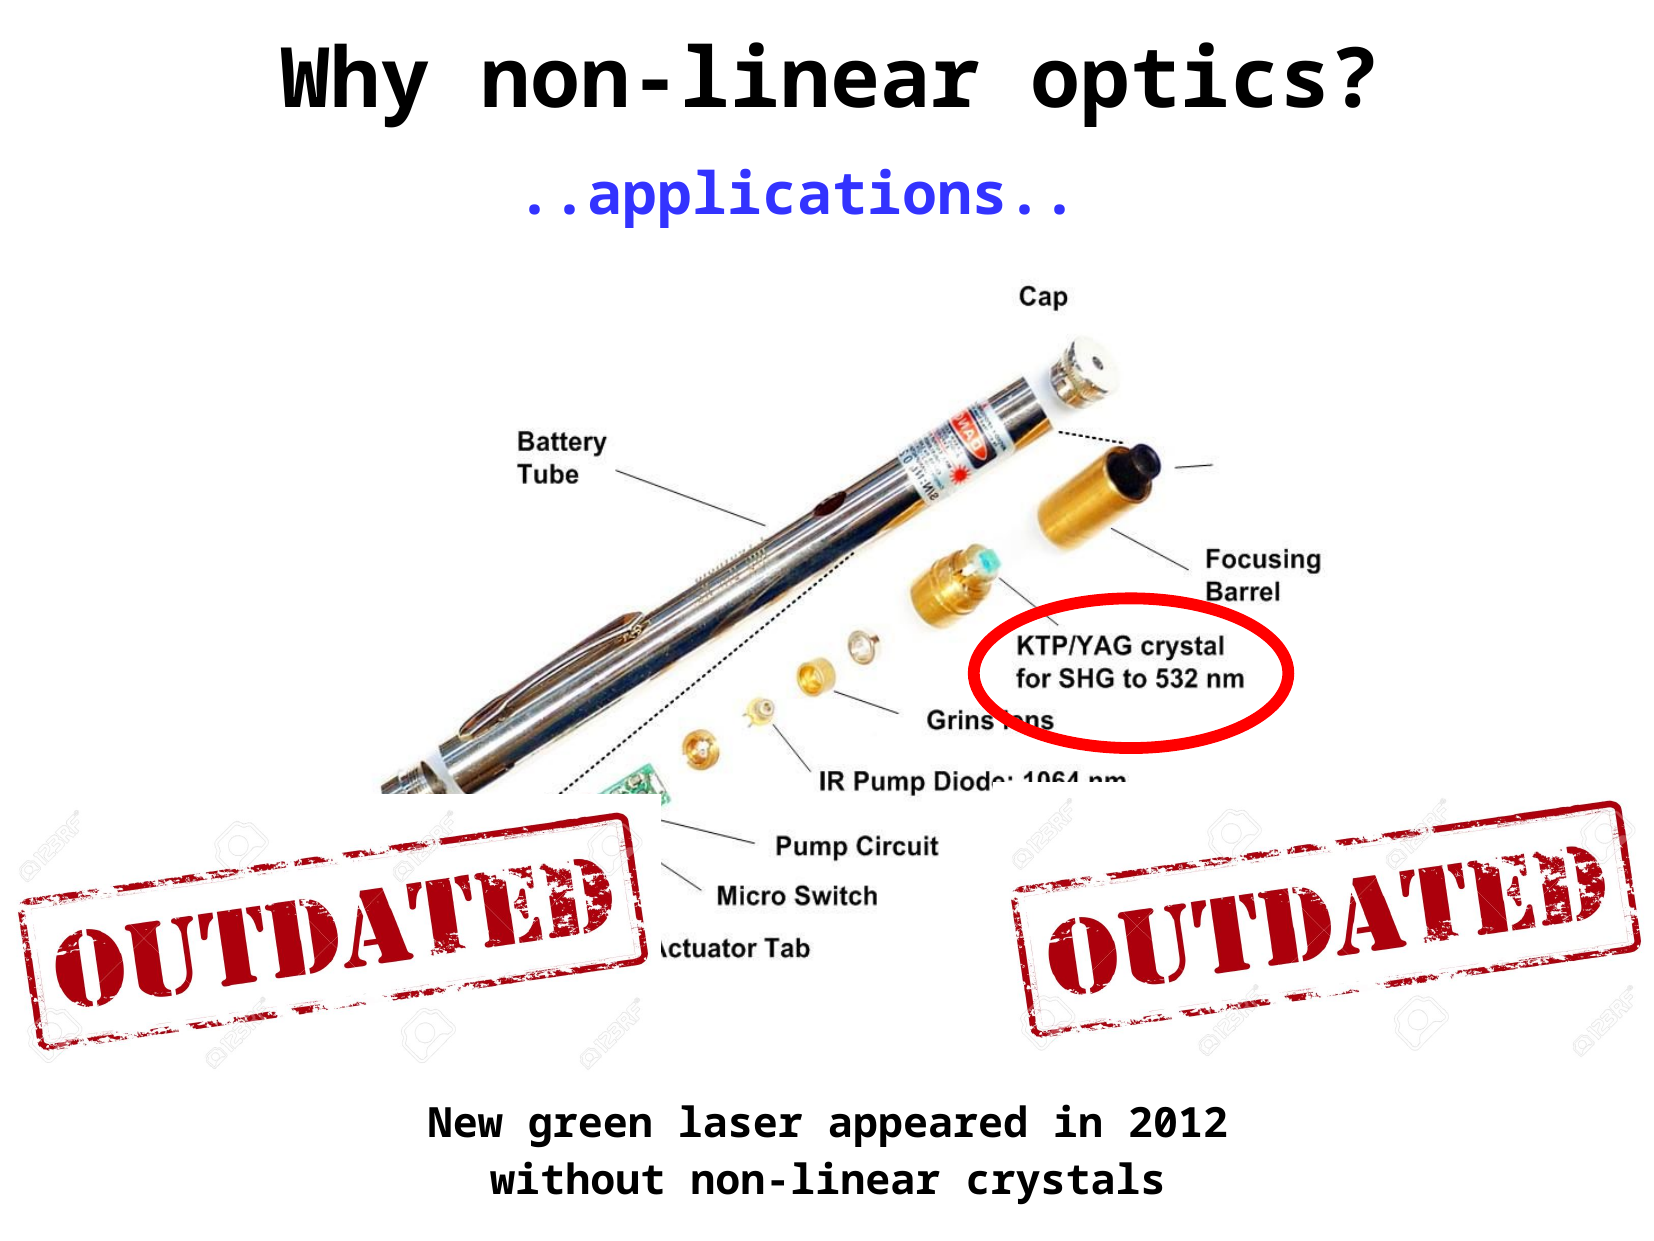

# Why non-linear optics?
..applications..
New green laser appeared in 2012 without non-linear crystals